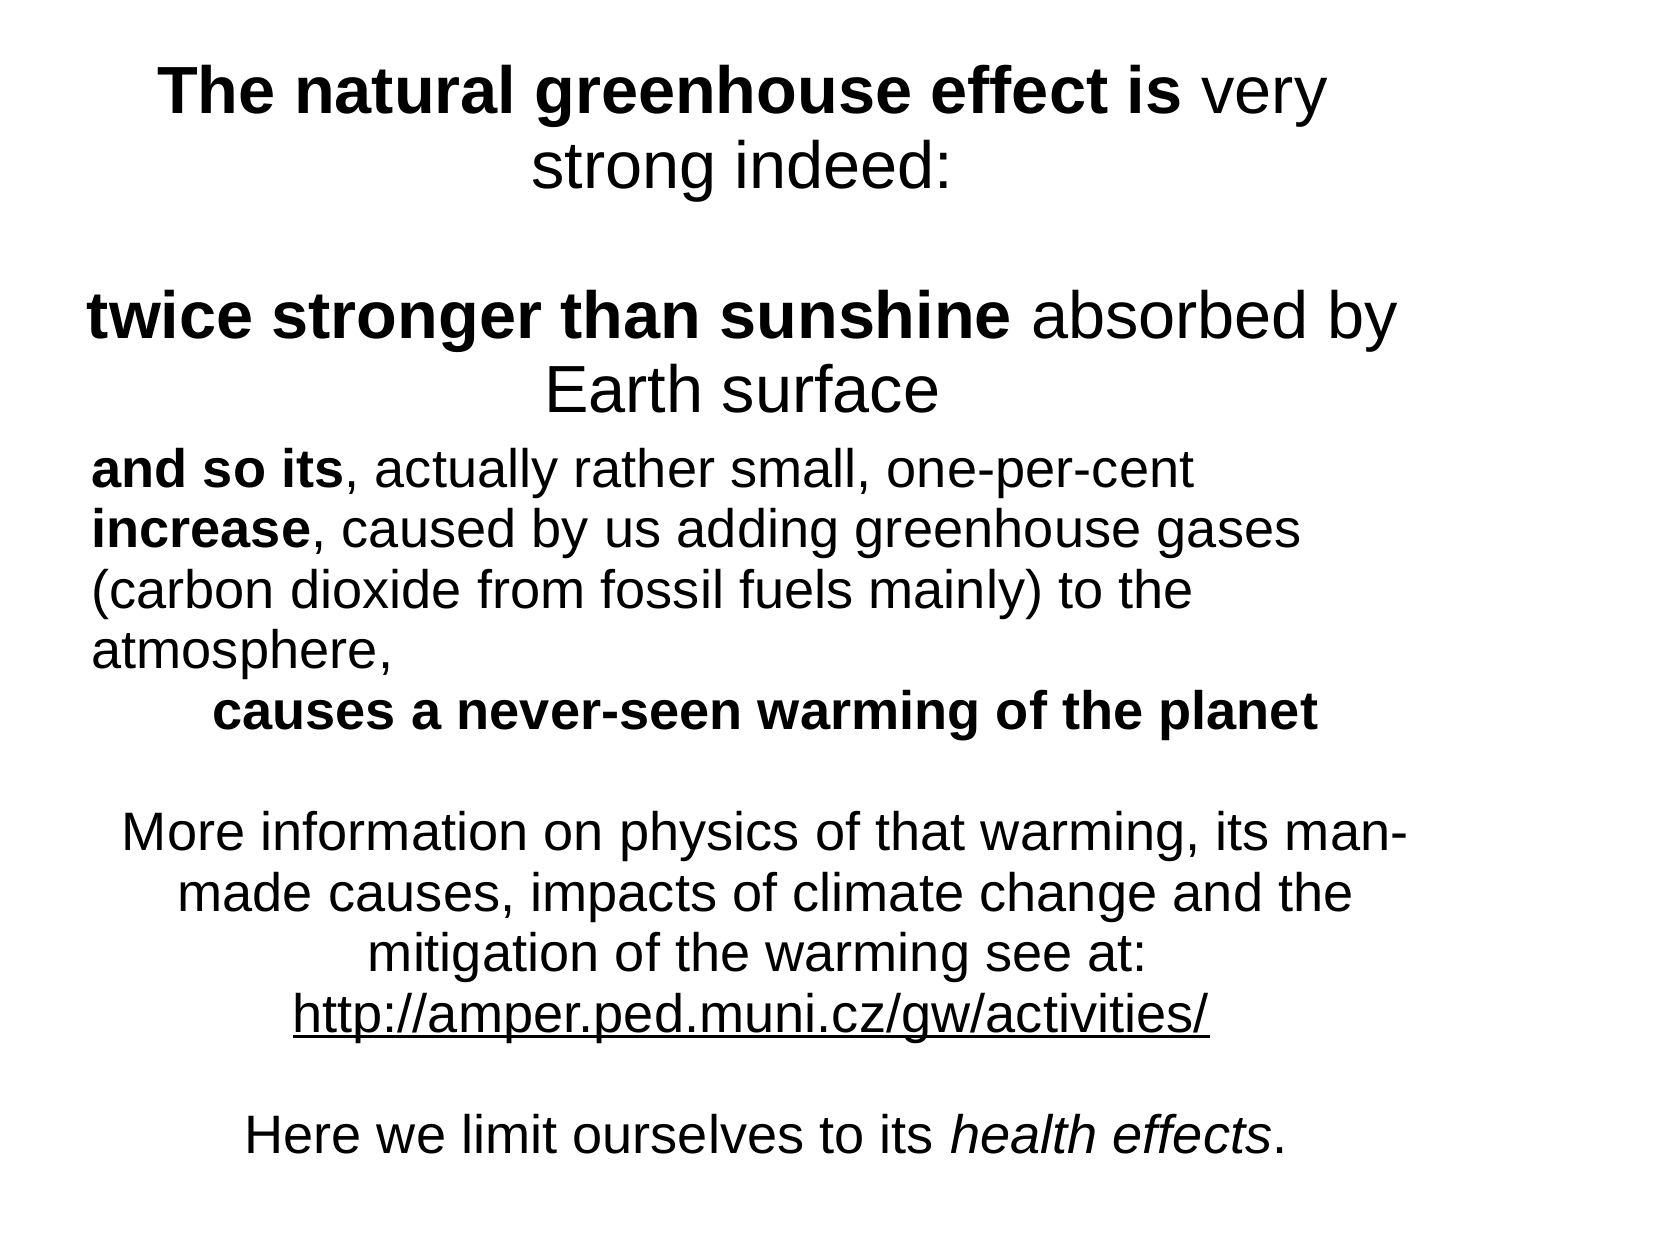

# The natural greenhouse effect is very strong indeed: twice stronger than sunshine absorbed by Earth surface
and so its, actually rather small, one-per-cent increase, caused by us adding greenhouse gases (carbon dioxide from fossil fuels mainly) to the atmosphere,
causes a never-seen warming of the planet
More information on physics of that warming, its man-made causes, impacts of climate change and the mitigation of the warming see at: http://amper.ped.muni.cz/gw/activities/
Here we limit ourselves to its health effects.